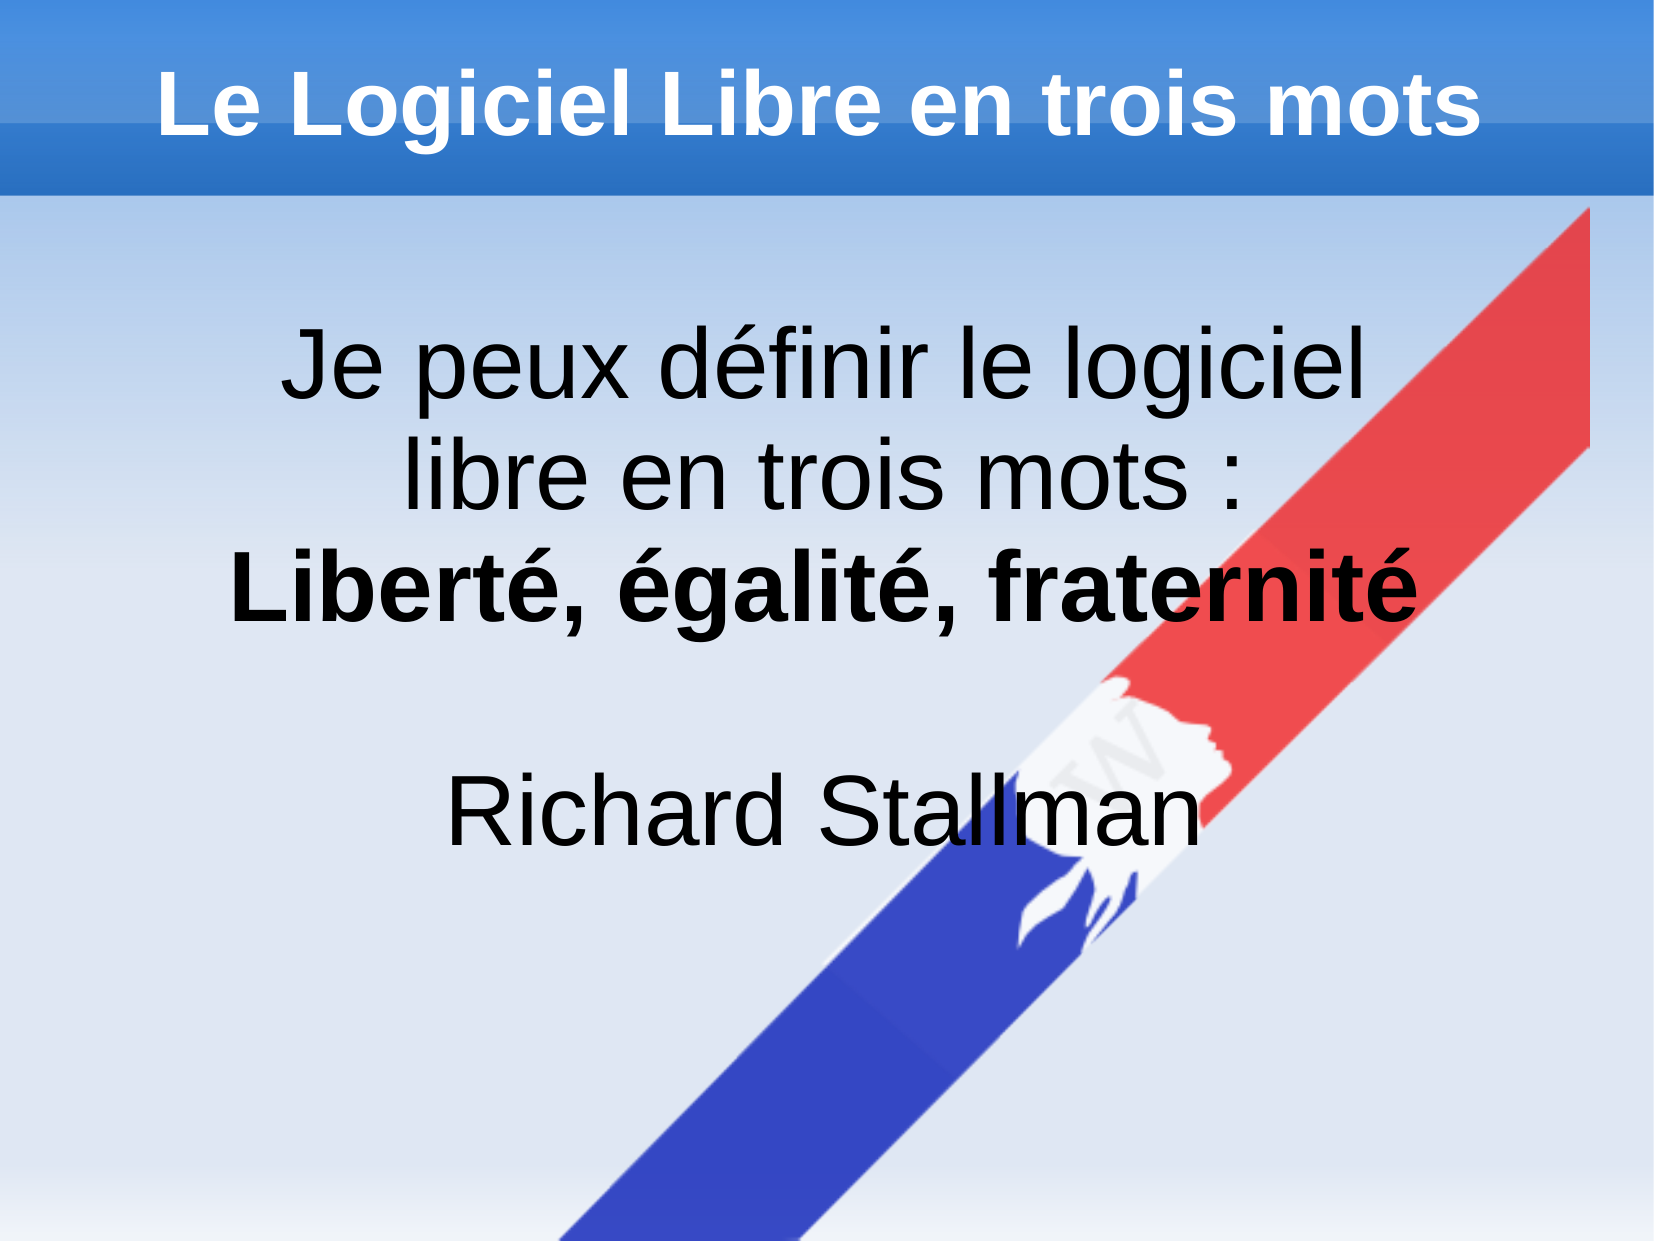

# Le Logiciel Libre en trois mots
Je peux définir le logiciel libre en trois mots :
Liberté, égalité, fraternité
Richard Stallman